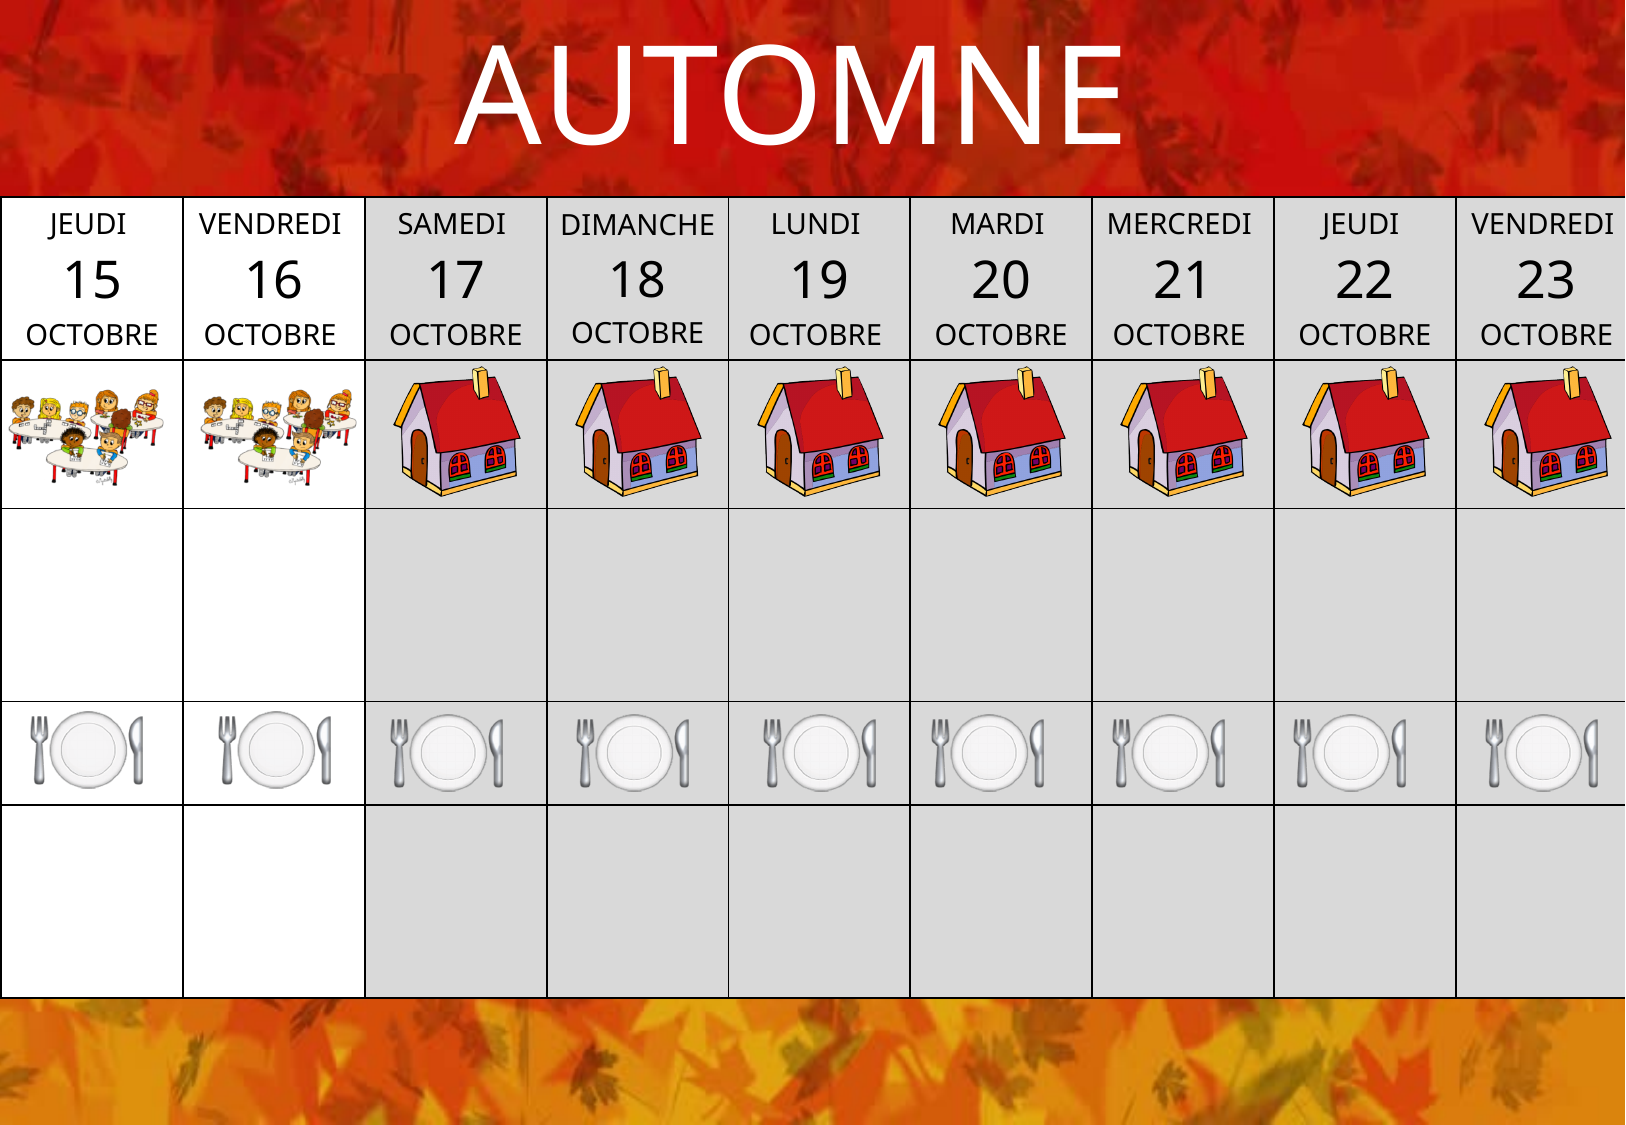

AUTOMNE
| JEUDI 15 OCTOBRE | VENDREDI 16 OCTOBRE | SAMEDI 17 OCTOBRE | DIMANCHE 18 OCTOBRE | LUNDI 19 OCTOBRE | MARDI 20 OCTOBRE | MERCREDI 21 OCTOBRE | JEUDI 22 OCTOBRE | VENDREDI 23 OCTOBRE |
| --- | --- | --- | --- | --- | --- | --- | --- | --- |
| | | | | | | | | |
| | | | | | | | | |
| | | | | | | | | |
| | | | | | | | | |